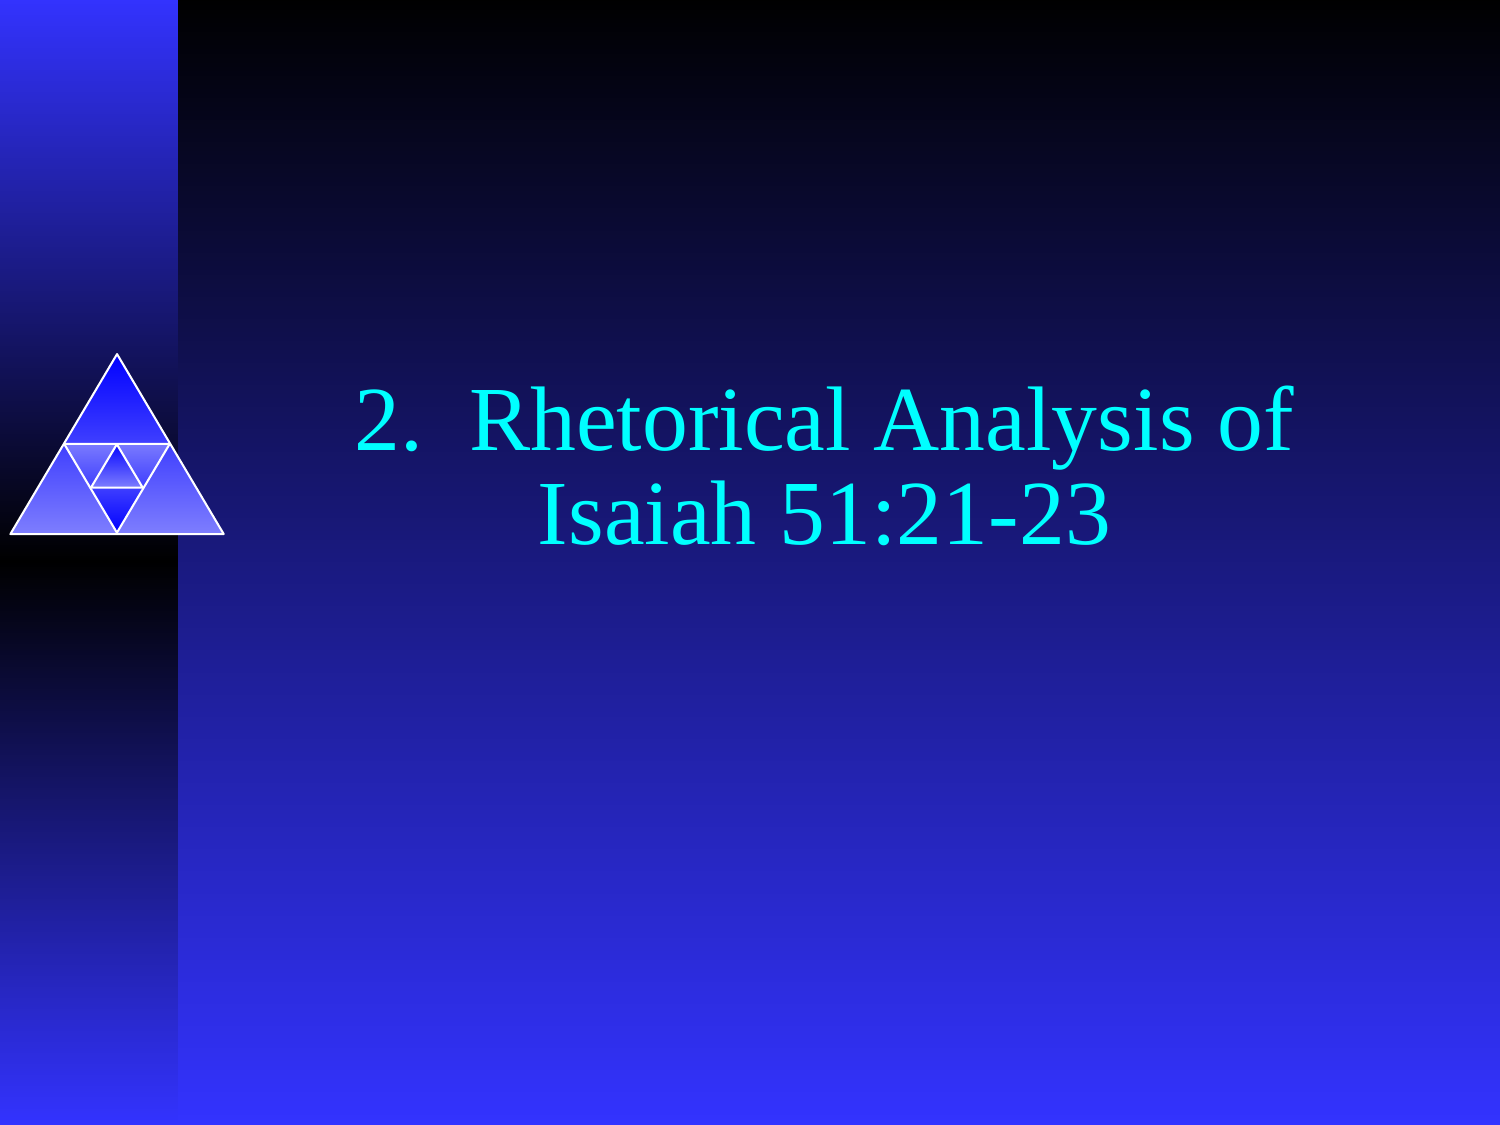

# 2. Rhetorical Analysis of Isaiah 51:21-23